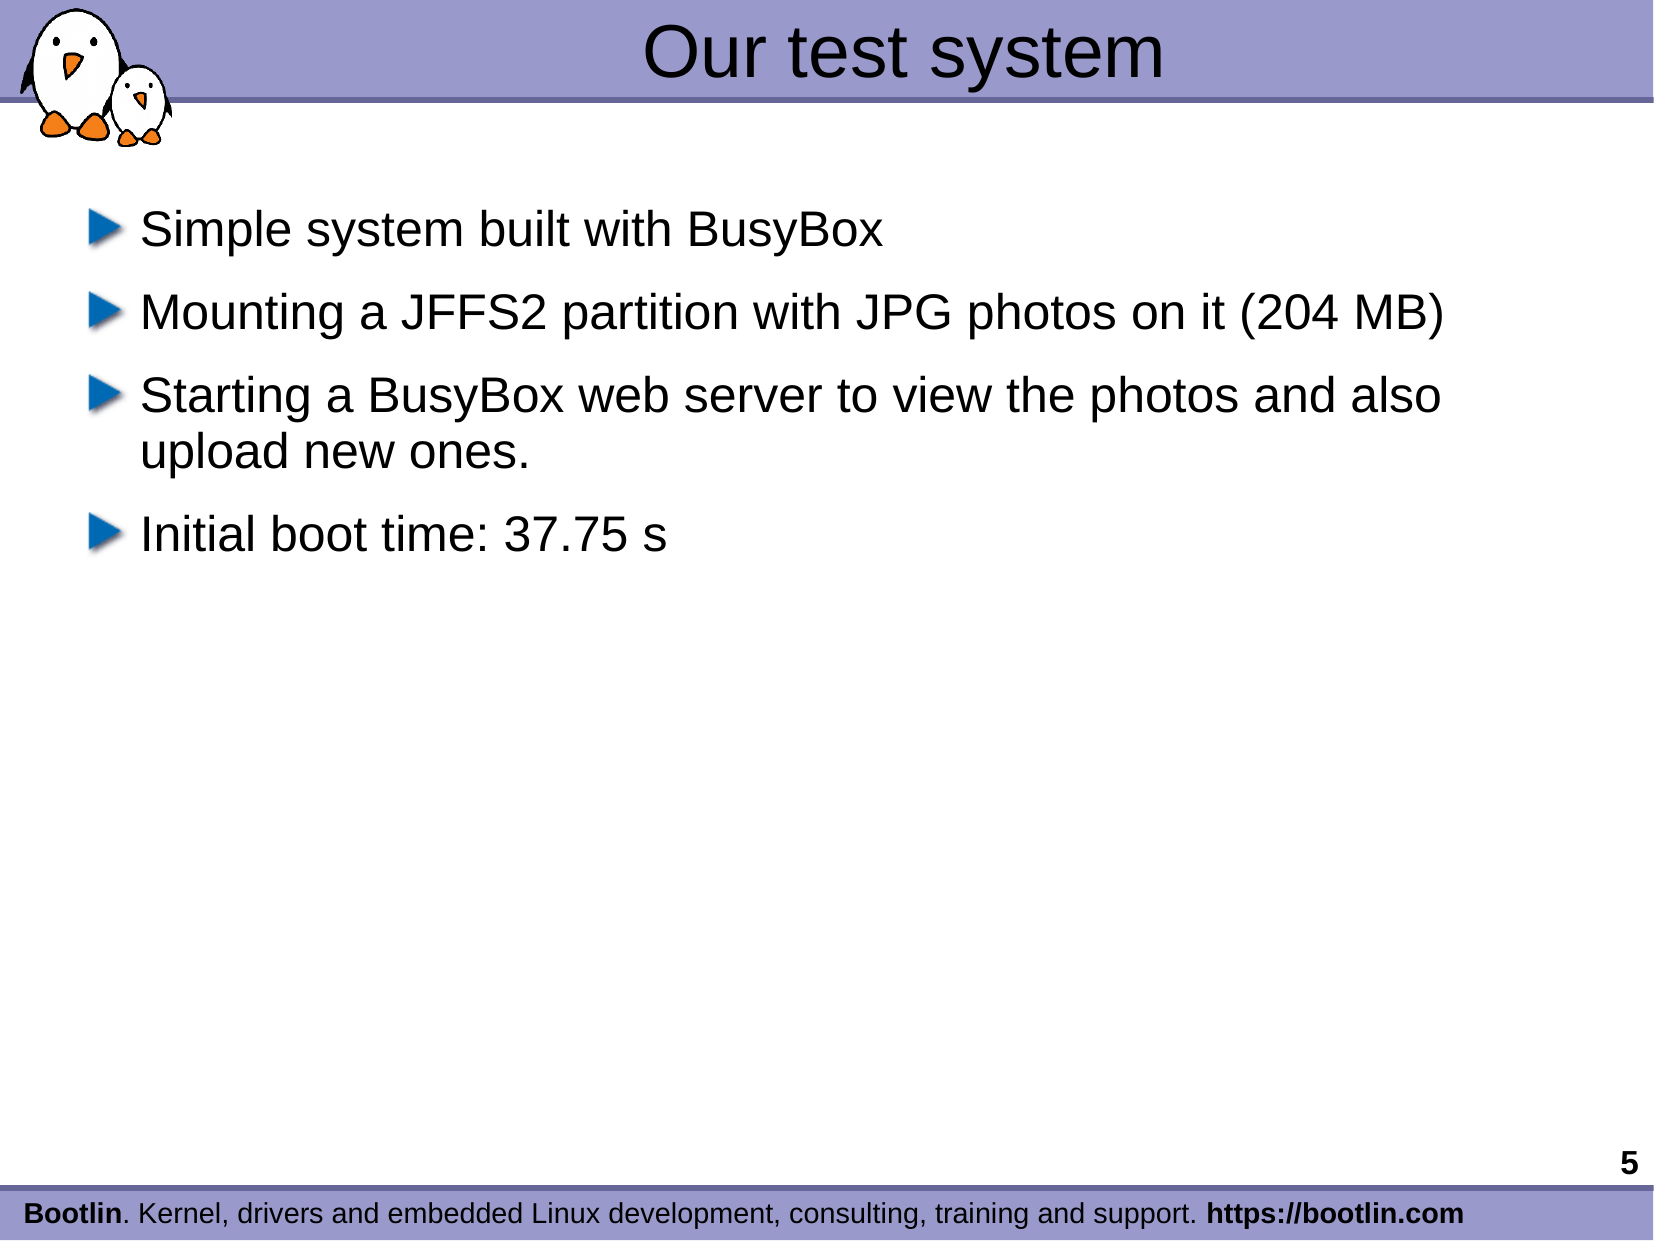

# Our test system
Simple system built with BusyBox
Mounting a JFFS2 partition with JPG photos on it (204 MB)
Starting a BusyBox web server to view the photos and also upload new ones.
Initial boot time: 37.75 s